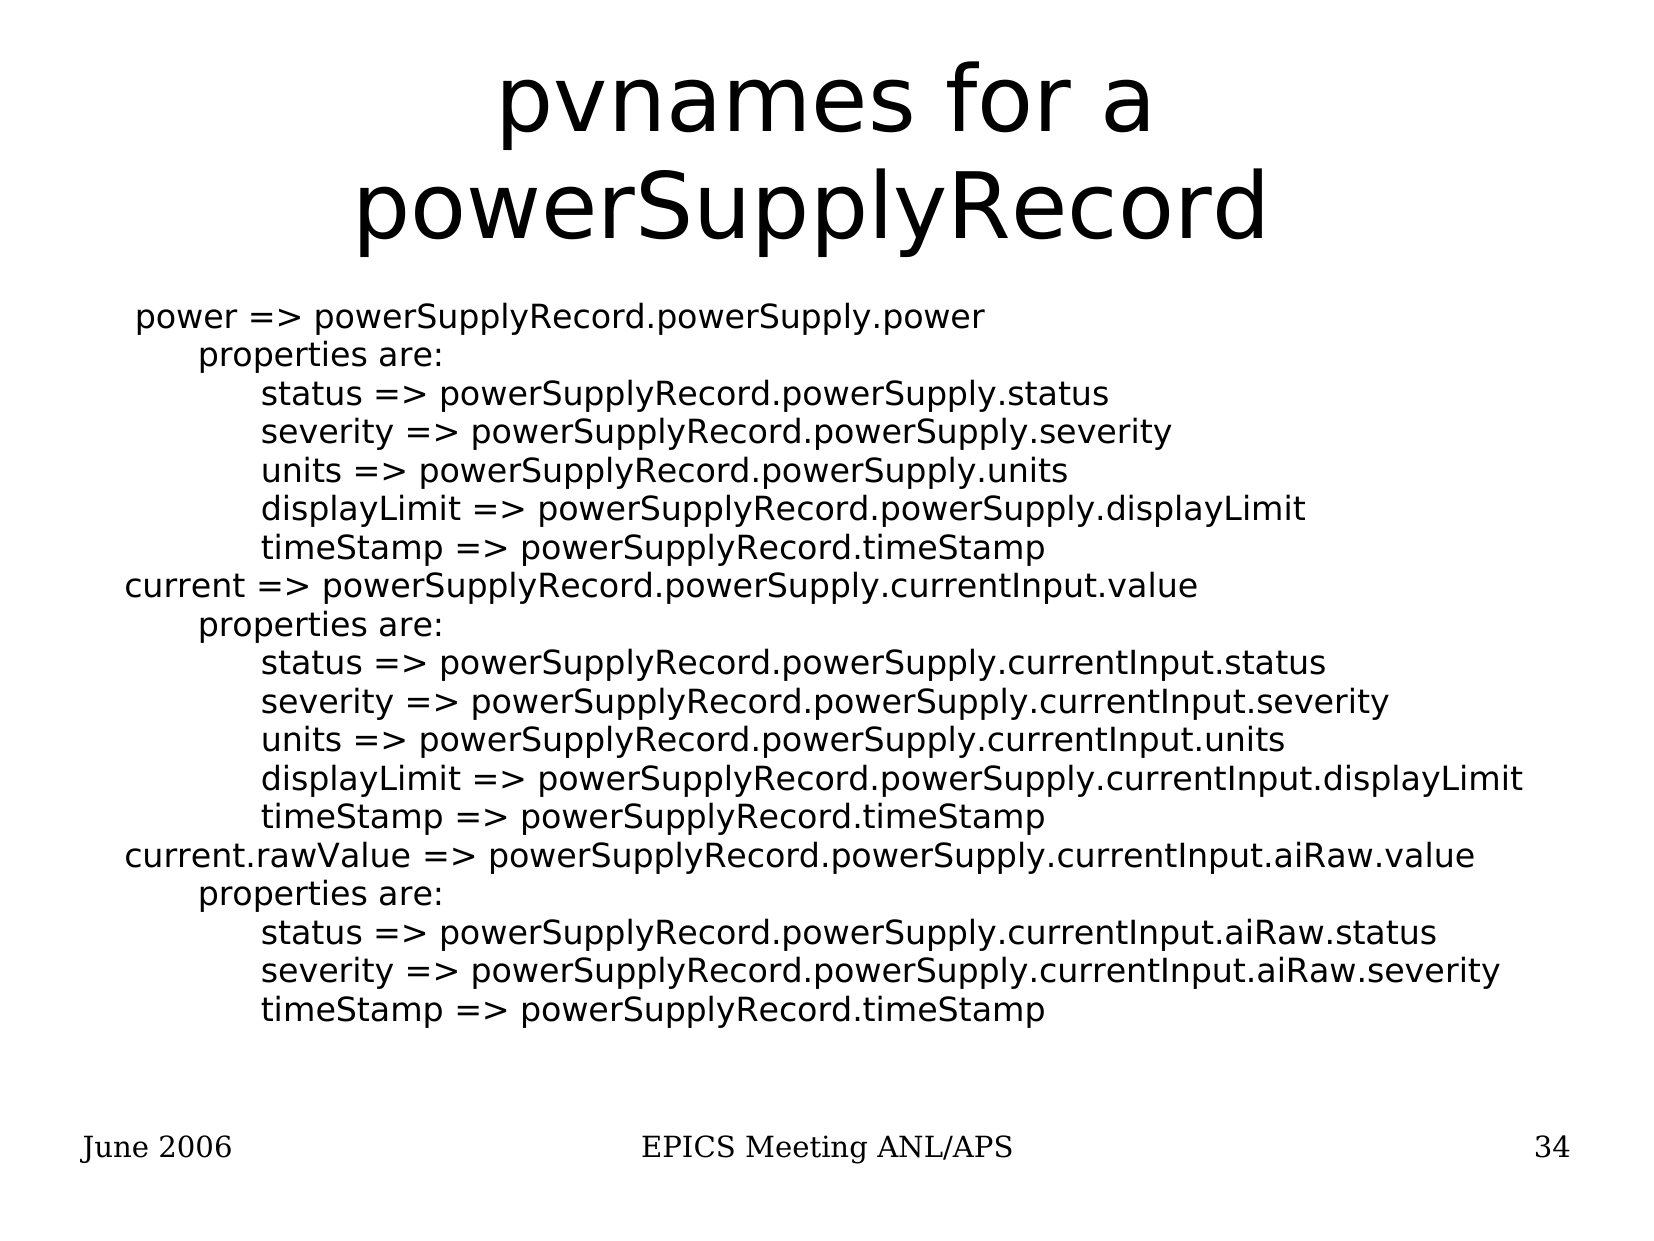

# pvnames for a powerSupplyRecord
 power => powerSupplyRecord.powerSupply.power
 properties are:
 status => powerSupplyRecord.powerSupply.status
 severity => powerSupplyRecord.powerSupply.severity
 units => powerSupplyRecord.powerSupply.units
 displayLimit => powerSupplyRecord.powerSupply.displayLimit
 timeStamp => powerSupplyRecord.timeStamp
current => powerSupplyRecord.powerSupply.currentInput.value
 properties are:
 status => powerSupplyRecord.powerSupply.currentInput.status
 severity => powerSupplyRecord.powerSupply.currentInput.severity
 units => powerSupplyRecord.powerSupply.currentInput.units
 displayLimit => powerSupplyRecord.powerSupply.currentInput.displayLimit
 timeStamp => powerSupplyRecord.timeStamp
current.rawValue => powerSupplyRecord.powerSupply.currentInput.aiRaw.value
 properties are:
 status => powerSupplyRecord.powerSupply.currentInput.aiRaw.status
 severity => powerSupplyRecord.powerSupply.currentInput.aiRaw.severity
 timeStamp => powerSupplyRecord.timeStamp
June 2006
EPICS Meeting ANL/APS
34